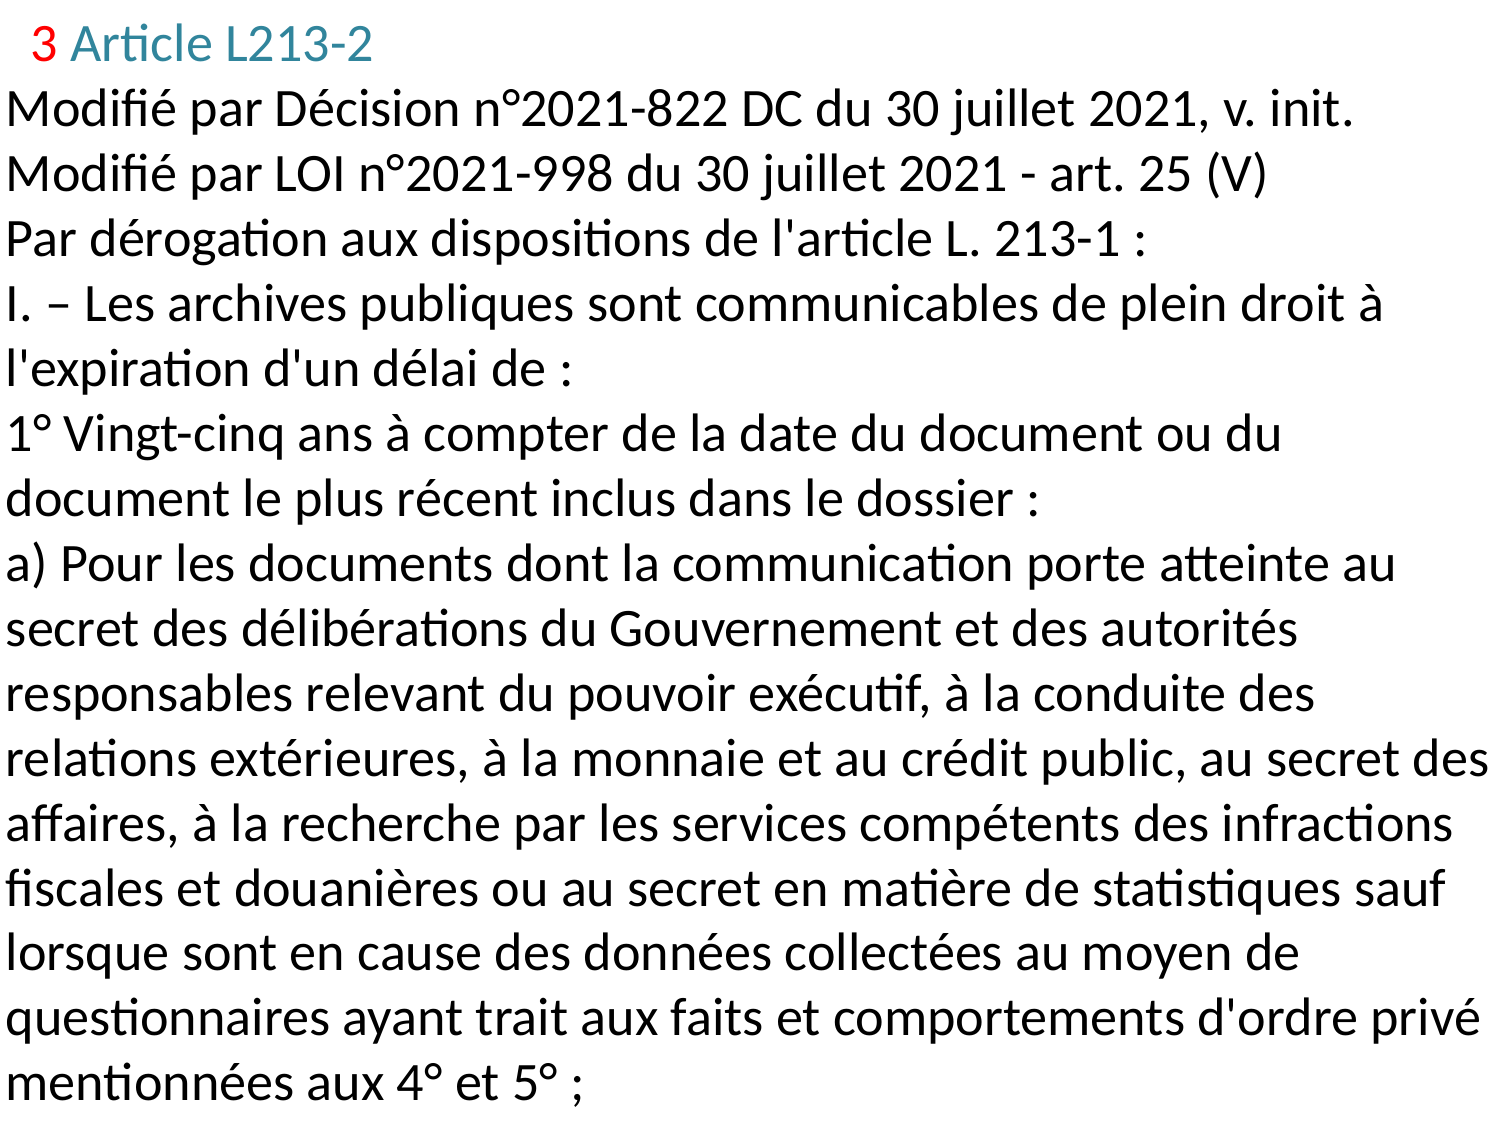

3 Article L213-2
Modifié par Décision n°2021-822 DC du 30 juillet 2021, v. init.
Modifié par LOI n°2021-998 du 30 juillet 2021 - art. 25 (V)
Par dérogation aux dispositions de l'article L. 213-1 :
I. – Les archives publiques sont communicables de plein droit à l'expiration d'un délai de :
1° Vingt-cinq ans à compter de la date du document ou du document le plus récent inclus dans le dossier :
a) Pour les documents dont la communication porte atteinte au secret des délibérations du Gouvernement et des autorités responsables relevant du pouvoir exécutif, à la conduite des relations extérieures, à la monnaie et au crédit public, au secret des affaires, à la recherche par les services compétents des infractions fiscales et douanières ou au secret en matière de statistiques sauf lorsque sont en cause des données collectées au moyen de questionnaires ayant trait aux faits et comportements d'ordre privé mentionnées aux 4° et 5° ;